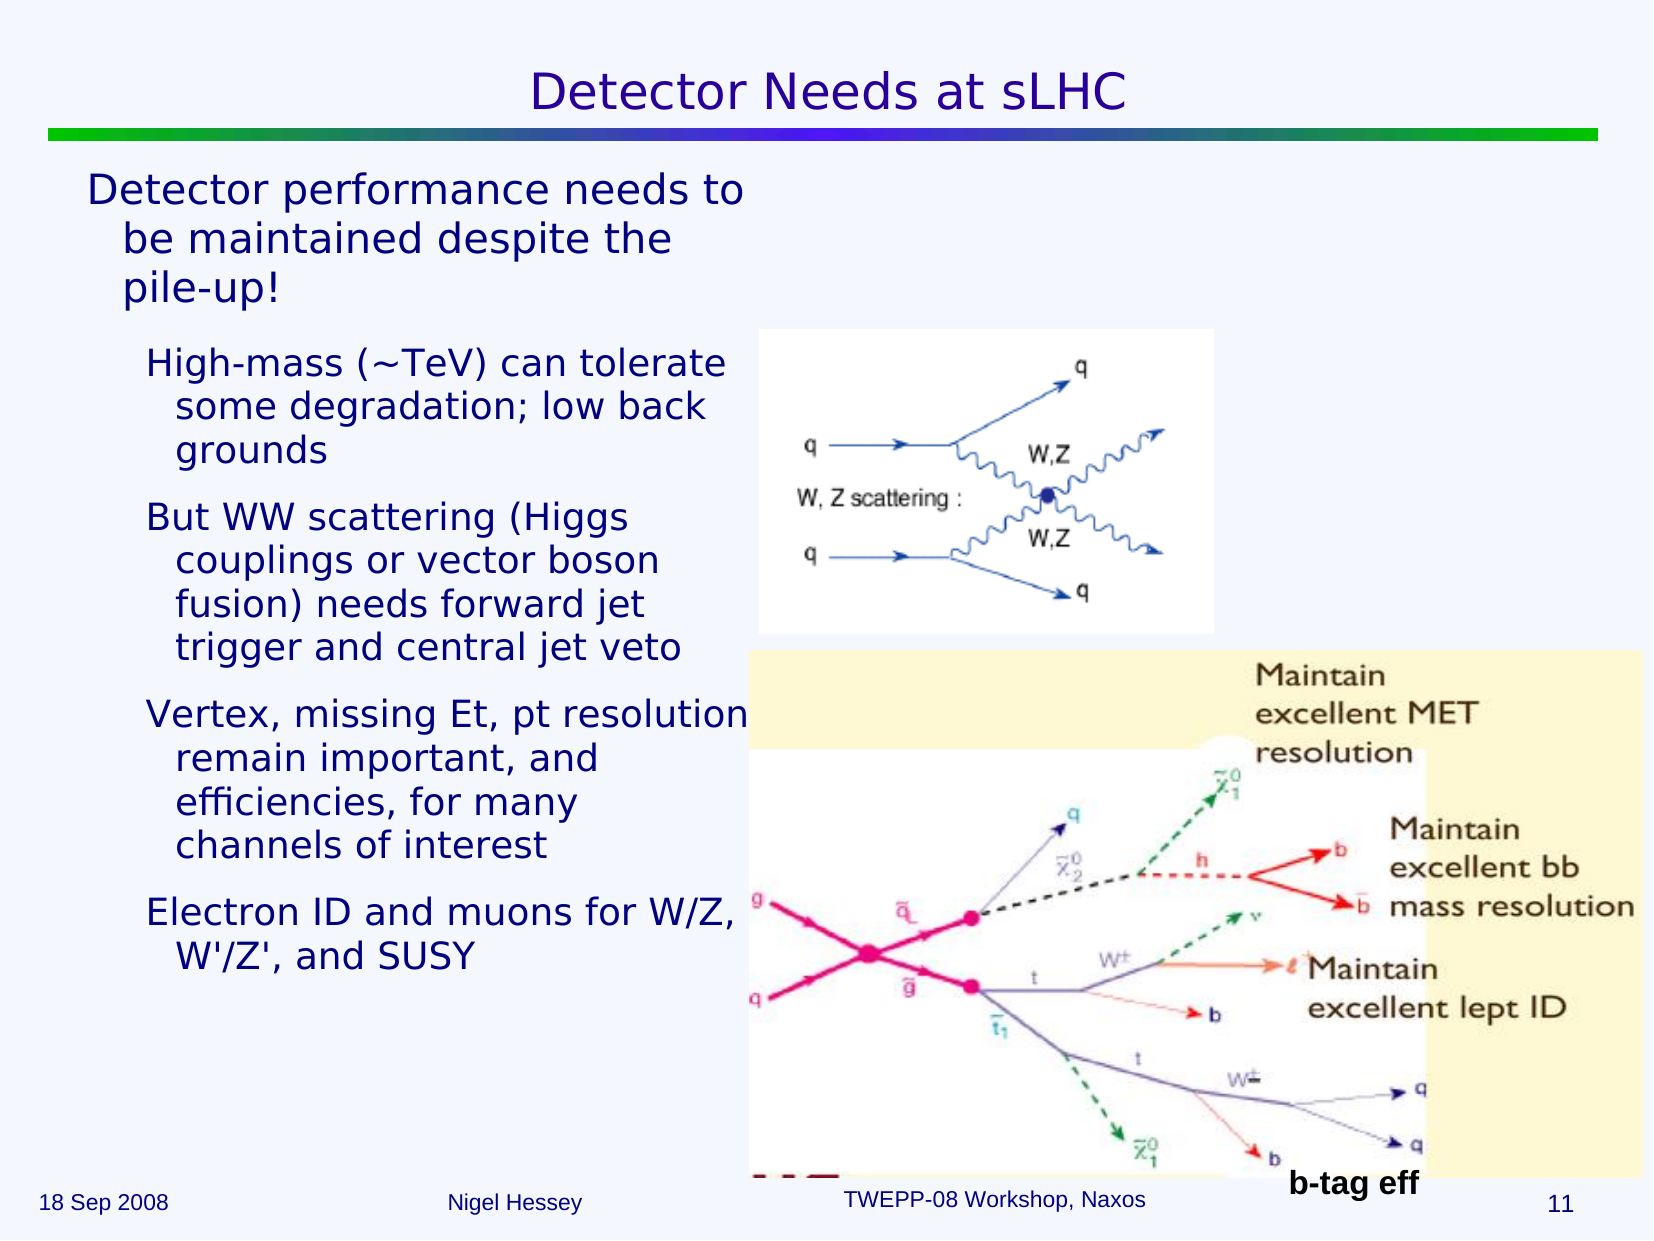

# Detector Needs at sLHC
Detector performance needs to be maintained despite the pile-up!
High-mass (~TeV) can tolerate some degradation; low back grounds
But WW scattering (Higgs couplings or vector boson fusion) needs forward jet trigger and central jet veto
Vertex, missing Et, pt resolution remain important, and efficiencies, for many channels of interest
Electron ID and muons for W/Z, W'/Z', and SUSY
b-tag eff